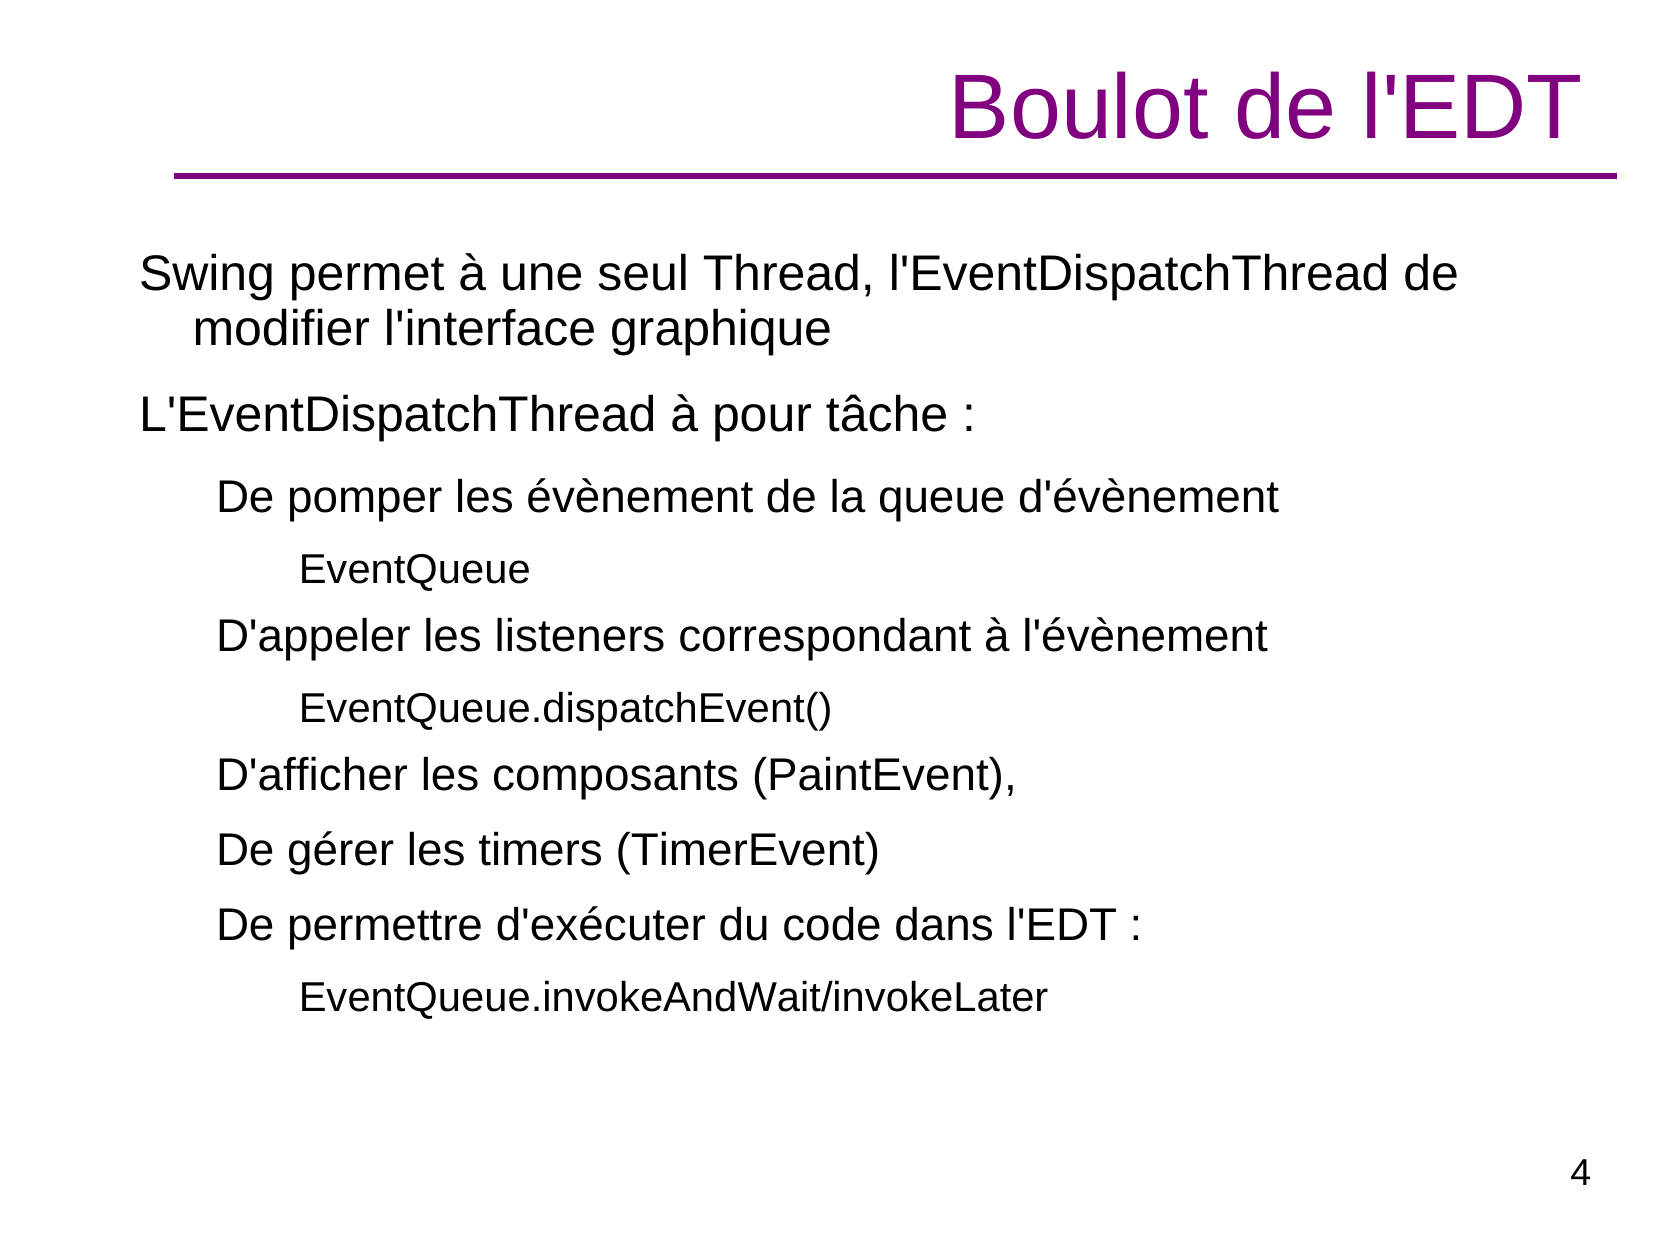

# Boulot de l'EDT
Swing permet à une seul Thread, l'EventDispatchThread de modifier l'interface graphique
L'EventDispatchThread à pour tâche :
De pomper les évènement de la queue d'évènement
EventQueue
D'appeler les listeners correspondant à l'évènement
EventQueue.dispatchEvent()
D'afficher les composants (PaintEvent),
De gérer les timers (TimerEvent)
De permettre d'exécuter du code dans l'EDT :
EventQueue.invokeAndWait/invokeLater